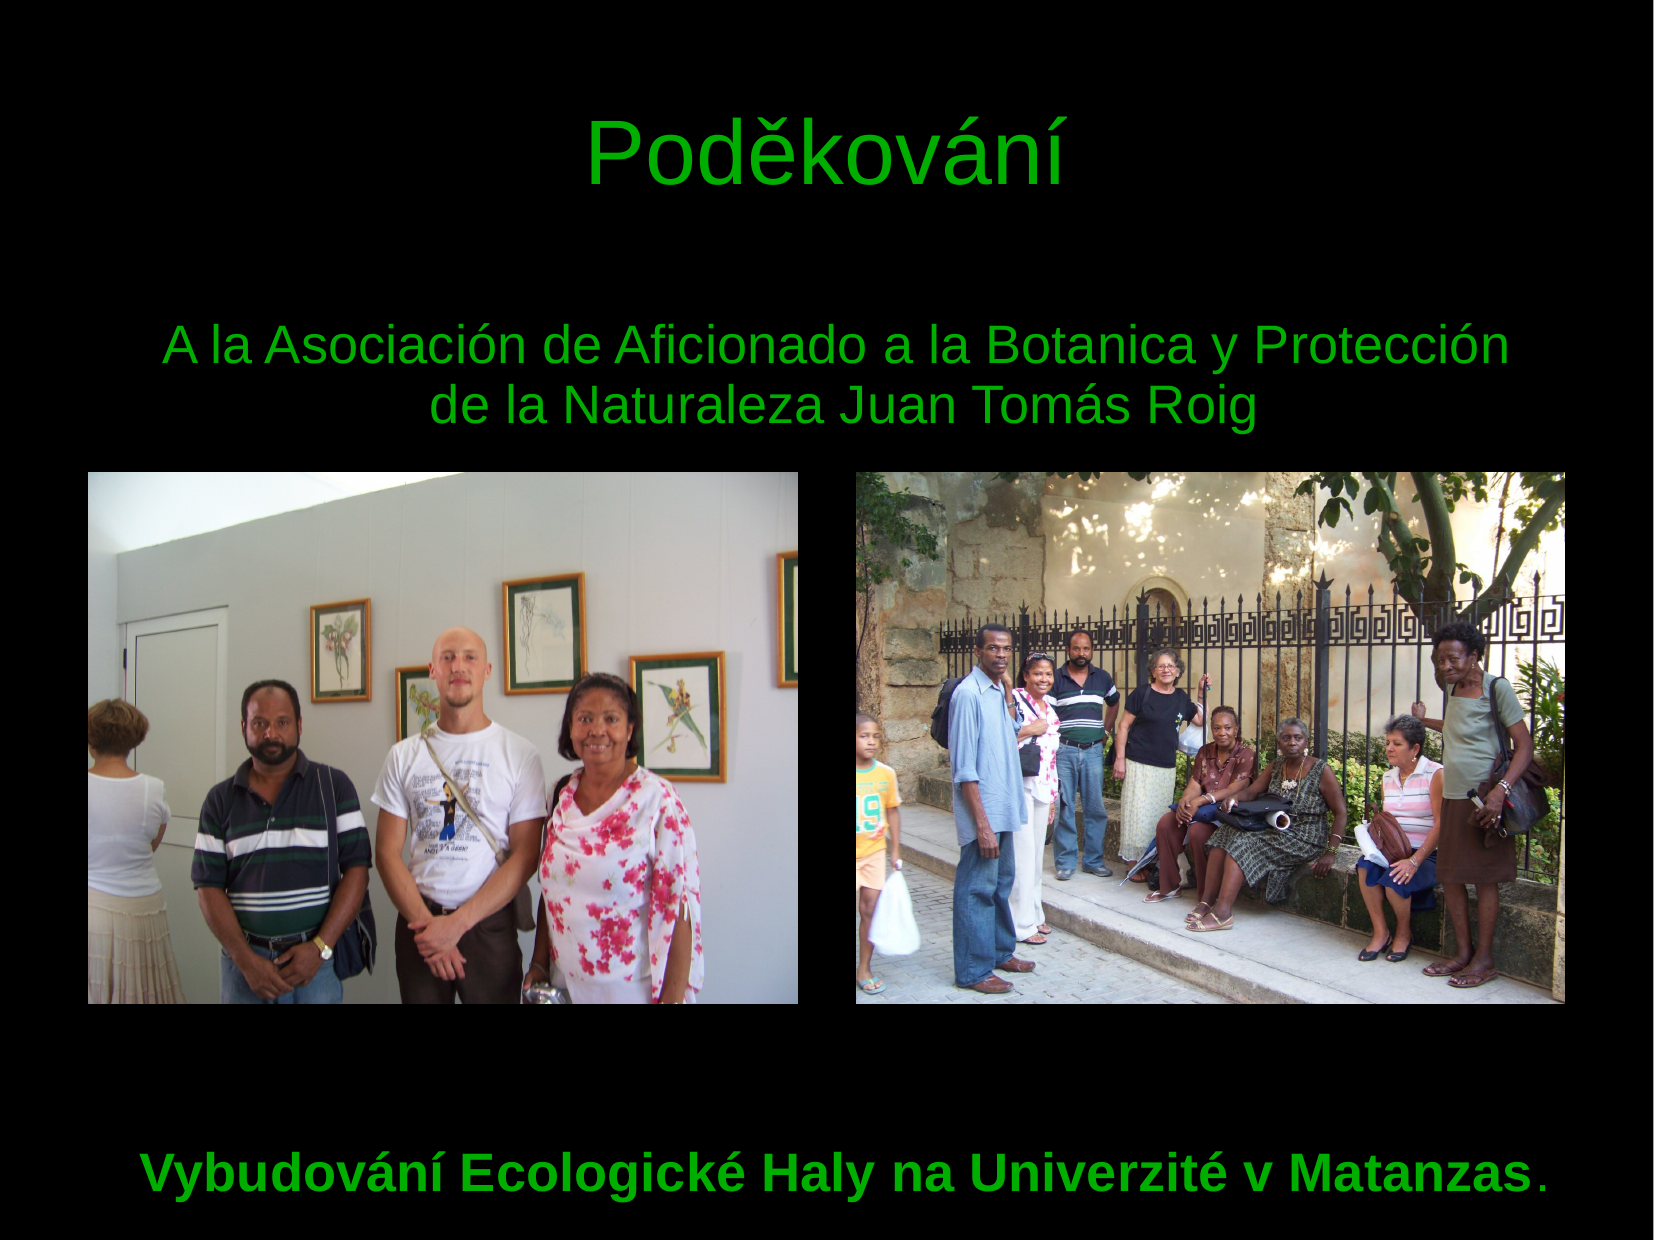

Poděkování
#
A la Asociación de Aficionado a la Botanica y Protección
de la Naturaleza Juan Tomás Roig
Vybudování Ecologické Haly na Univerzité v Matanzas.